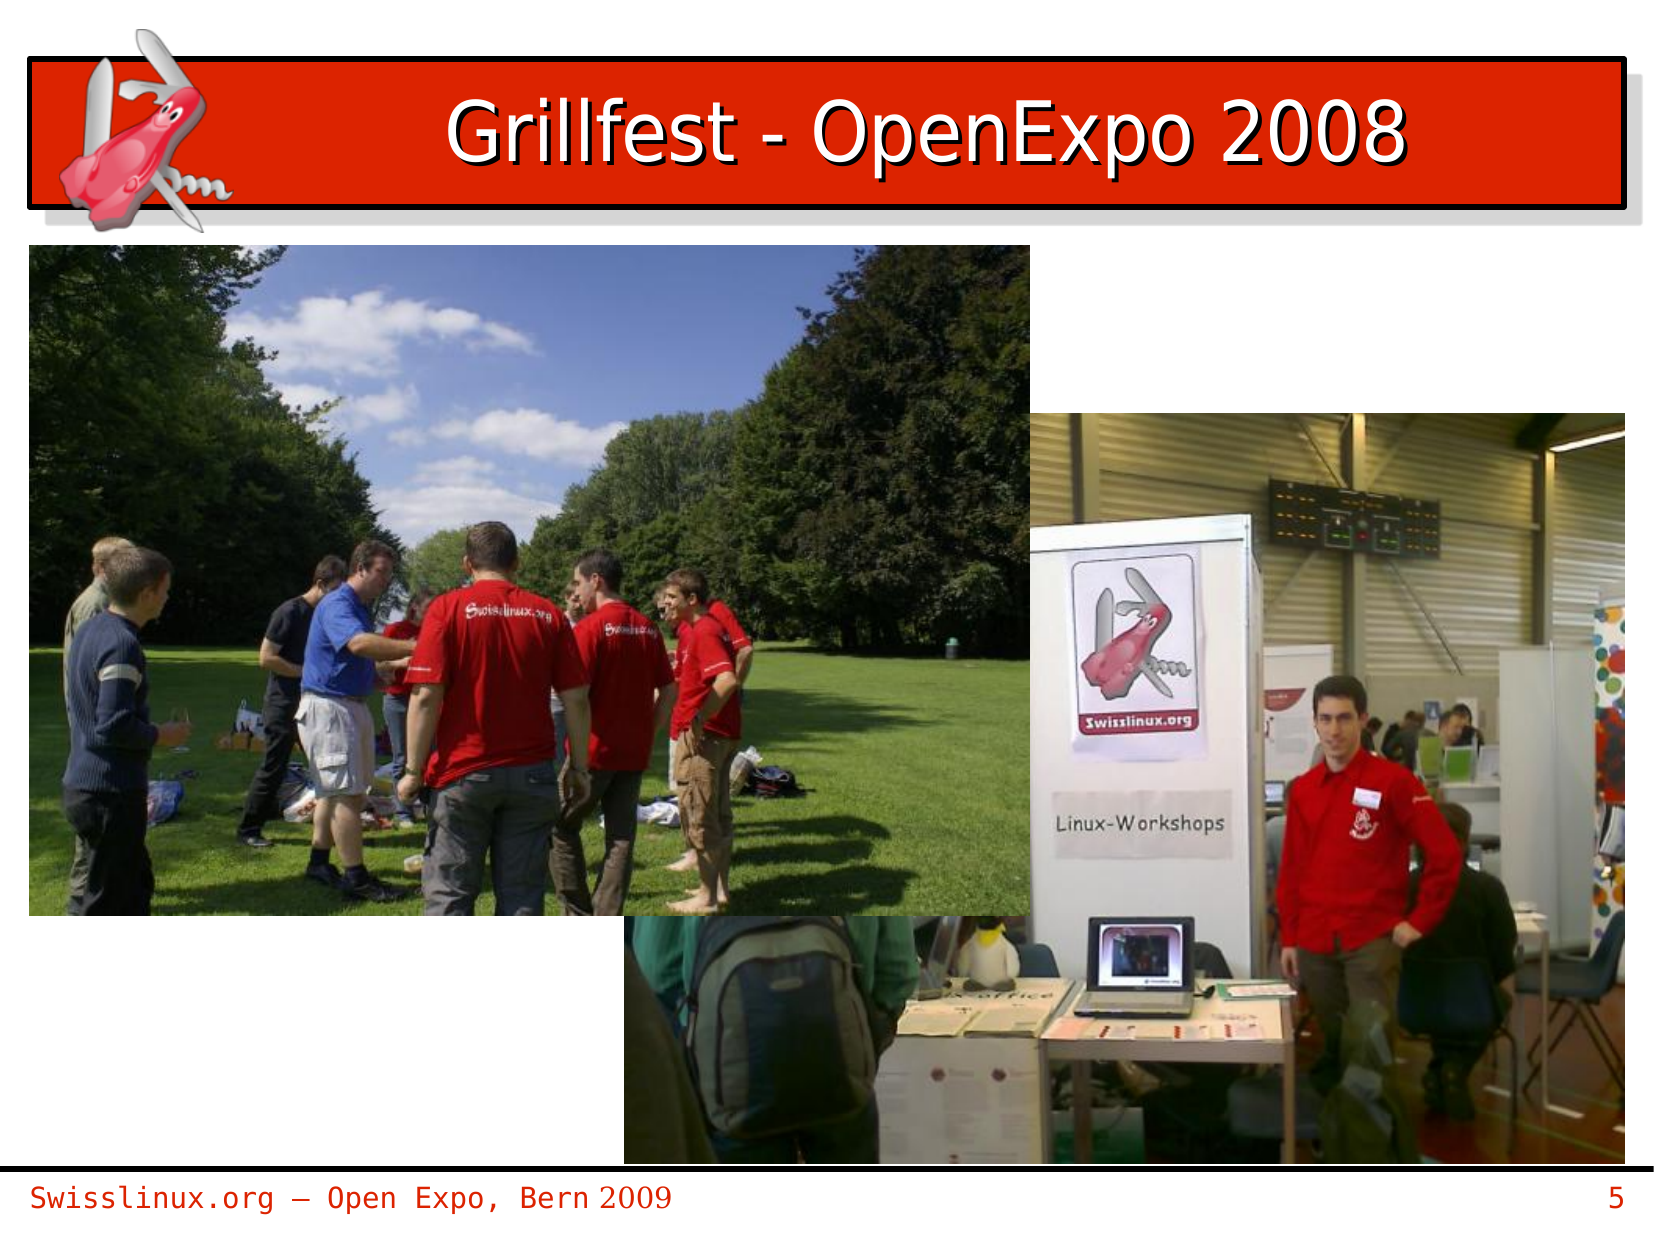

# Grillfest - OpenExpo 2008
26 Janvier 2007
5